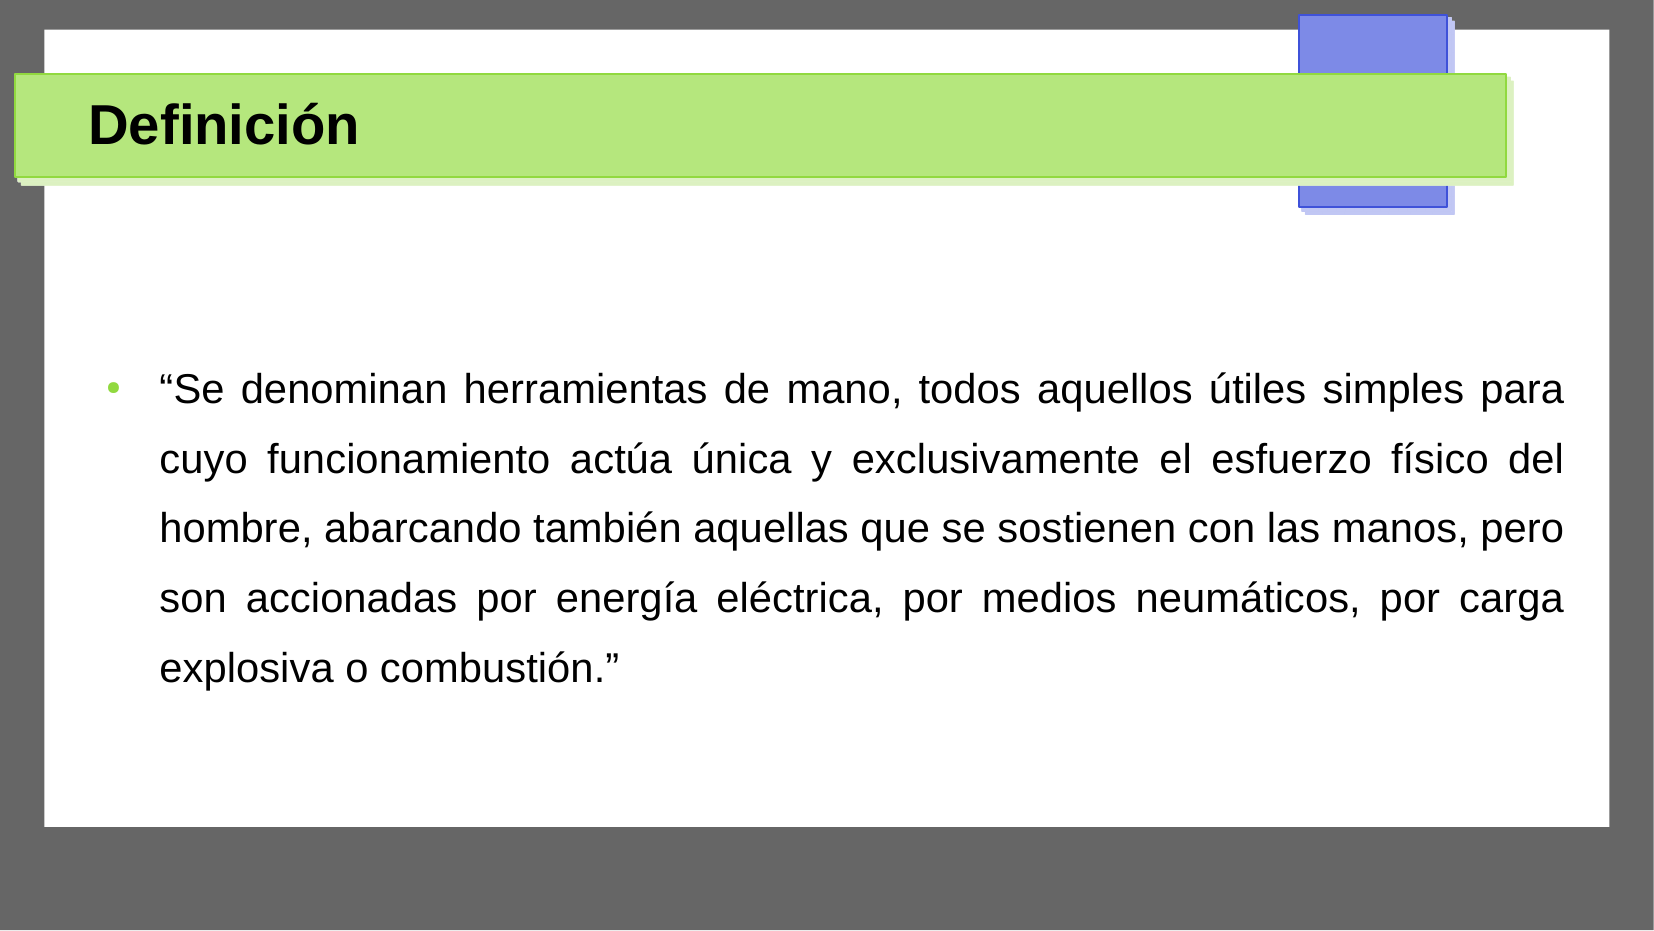

# Definición
“Se denominan herramientas de mano, todos aquellos útiles simples para cuyo funcionamiento actúa única y exclusivamente el esfuerzo físico del hombre, abarcando también aquellas que se sostienen con las manos, pero son accionadas por energía eléctrica, por medios neumáticos, por carga explosiva o combustión.”